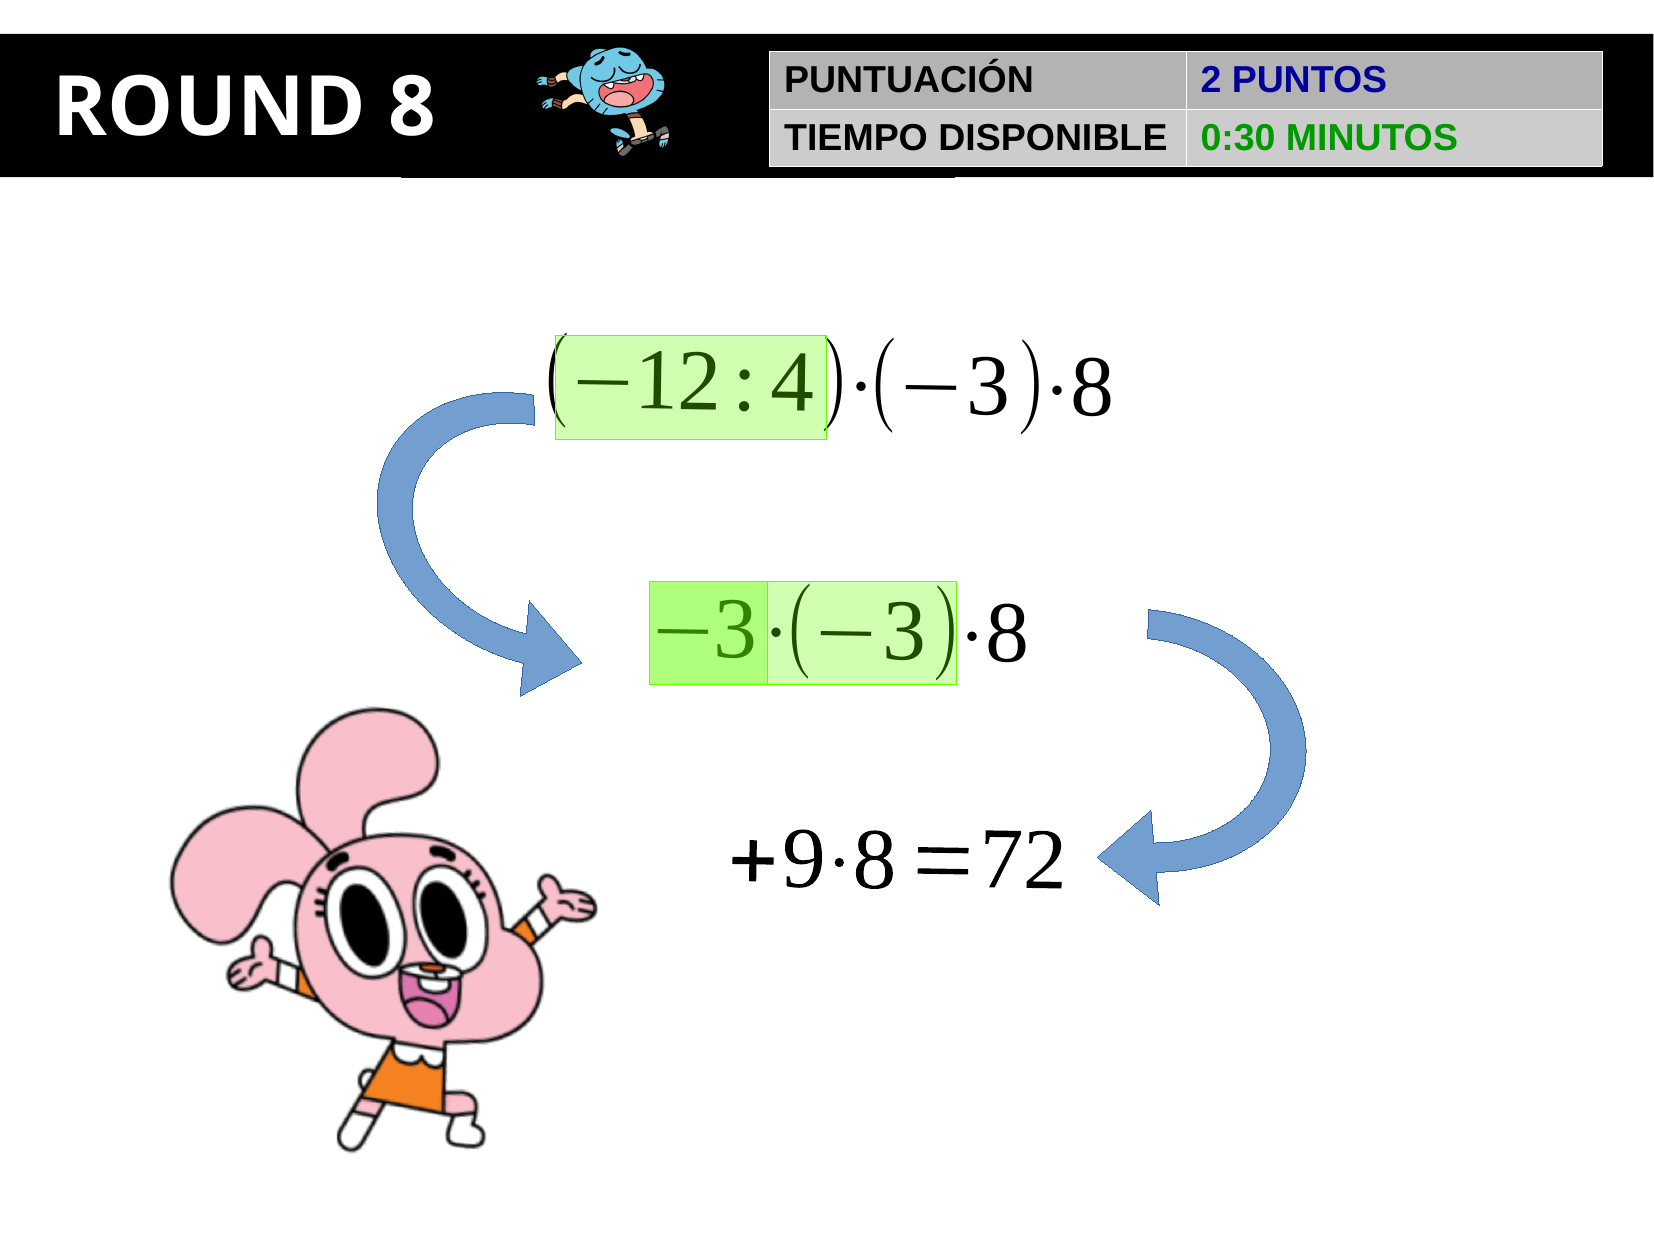

#
ROUND 8
| PUNTUACIÓN | 2 PUNTOS |
| --- | --- |
| TIEMPO DISPONIBLE | 0:30 MINUTOS |